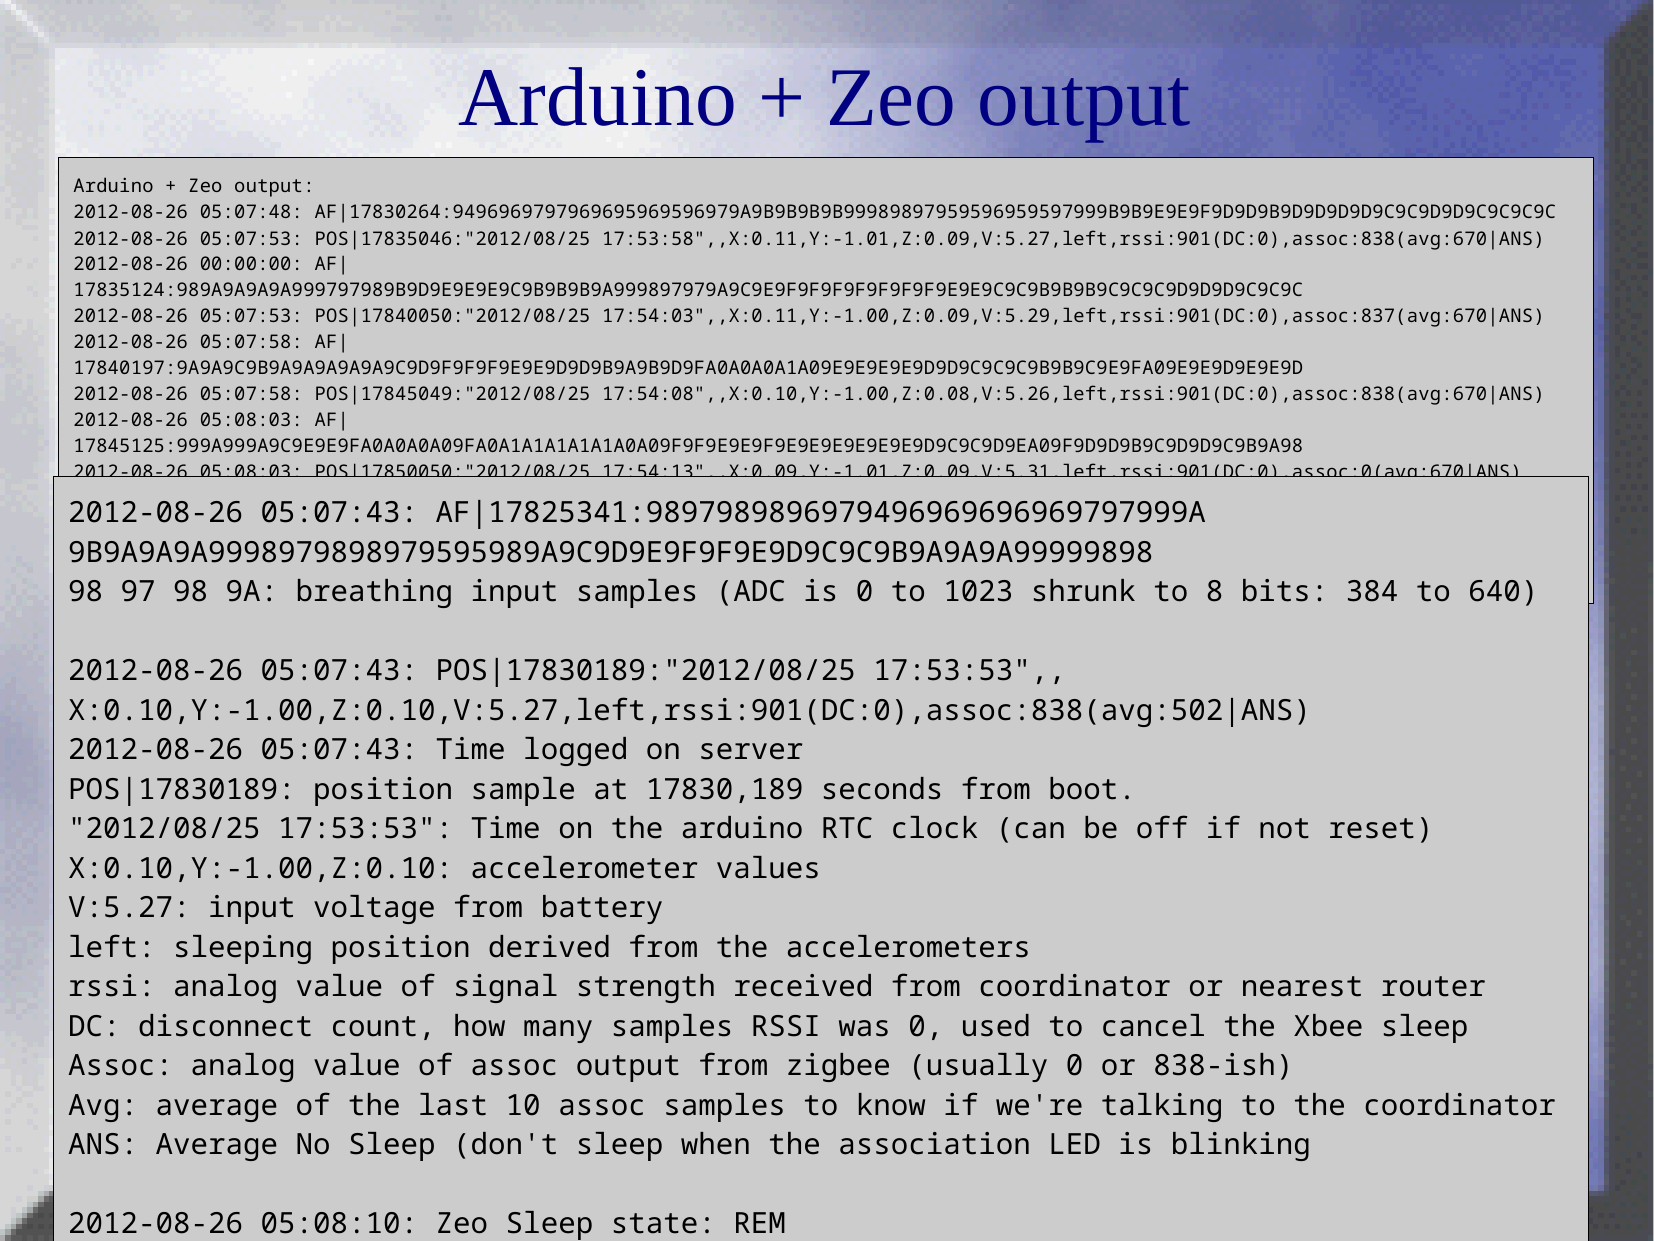

# Arduino + Zeo output
Arduino + Zeo output:
2012-08-26 05:07:48: AF|17830264:9496969797969695969596979A9B9B9B9B99989897959596959597999B9B9E9E9F9D9D9B9D9D9D9D9C9C9D9D9C9C9C9C
2012-08-26 05:07:53: POS|17835046:"2012/08/25 17:53:58",,X:0.11,Y:-1.01,Z:0.09,V:5.27,left,rssi:901(DC:0),assoc:838(avg:670|ANS)
2012-08-26 00:00:00: AF|17835124:989A9A9A9A999797989B9D9E9E9E9C9B9B9B9A999897979A9C9E9F9F9F9F9F9F9F9E9E9C9C9B9B9B9C9C9C9D9D9D9C9C9C
2012-08-26 05:07:53: POS|17840050:"2012/08/25 17:54:03",,X:0.11,Y:-1.00,Z:0.09,V:5.29,left,rssi:901(DC:0),assoc:837(avg:670|ANS)
2012-08-26 05:07:58: AF|17840197:9A9A9C9B9A9A9A9A9A9C9D9F9F9F9E9E9D9D9B9A9B9D9FA0A0A0A1A09E9E9E9E9D9D9C9C9C9B9B9C9E9FA09E9E9D9E9E9D
2012-08-26 05:07:58: POS|17845049:"2012/08/25 17:54:08",,X:0.10,Y:-1.00,Z:0.08,V:5.26,left,rssi:901(DC:0),assoc:838(avg:670|ANS)
2012-08-26 05:08:03: AF|17845125:999A999A9C9E9E9FA0A0A0A09FA0A1A1A1A1A1A0A09F9F9E9E9F9E9E9E9E9E9E9D9C9C9D9EA09F9D9D9B9C9D9D9C9B9A98
2012-08-26 05:08:03: POS|17850050:"2012/08/25 17:54:13",,X:0.09,Y:-1.01,Z:0.09,V:5.31,left,rssi:901(DC:0),assoc:0(avg:670|ANS)
2012-08-26 05:08:08: AF|17850195:9A9C9D9E9E9F9E9D9E9E9E9F9E9E9D9D9C9C9C9C9B9B9B9C9C9C9C9B9A9A9A9A9A9C9E9E9D9B9B9C9B9A9B9A989897989B
2012-08-26 05:08:08: POS|17855047:"2012/08/25 17:54:18",,X:0.10,Y:-1.00,Z:0.09,V:5.26,left,rssi:901(DC:0),assoc:0(avg:502|ANS)
2012-08-26 05:08:10: Zeo Sleep state: REM
2012-08-26 05:07:43: AF|17825341:9897989896979496969696969797999A
9B9A9A9A9998979898979595989A9C9D9E9F9F9E9D9C9C9B9A9A9A99999898
98 97 98 9A: breathing input samples (ADC is 0 to 1023 shrunk to 8 bits: 384 to 640)
2012-08-26 05:07:43: POS|17830189:"2012/08/25 17:53:53",,
X:0.10,Y:-1.00,Z:0.10,V:5.27,left,rssi:901(DC:0),assoc:838(avg:502|ANS)
2012-08-26 05:07:43: Time logged on server
POS|17830189: position sample at 17830,189 seconds from boot.
"2012/08/25 17:53:53": Time on the arduino RTC clock (can be off if not reset)
X:0.10,Y:-1.00,Z:0.10: accelerometer values
V:5.27: input voltage from battery
left: sleeping position derived from the accelerometers
rssi: analog value of signal strength received from coordinator or nearest router
DC: disconnect count, how many samples RSSI was 0, used to cancel the Xbee sleep
Assoc: analog value of assoc output from zigbee (usually 0 or 838-ish)
Avg: average of the last 10 assoc samples to know if we're talking to the coordinator
ANS: Average No Sleep (don't sleep when the association LED is blinking
2012-08-26 05:08:10: Zeo Sleep state: REM
Logs the sleep state gathered by Zeo, and band on my head, or back in the doc